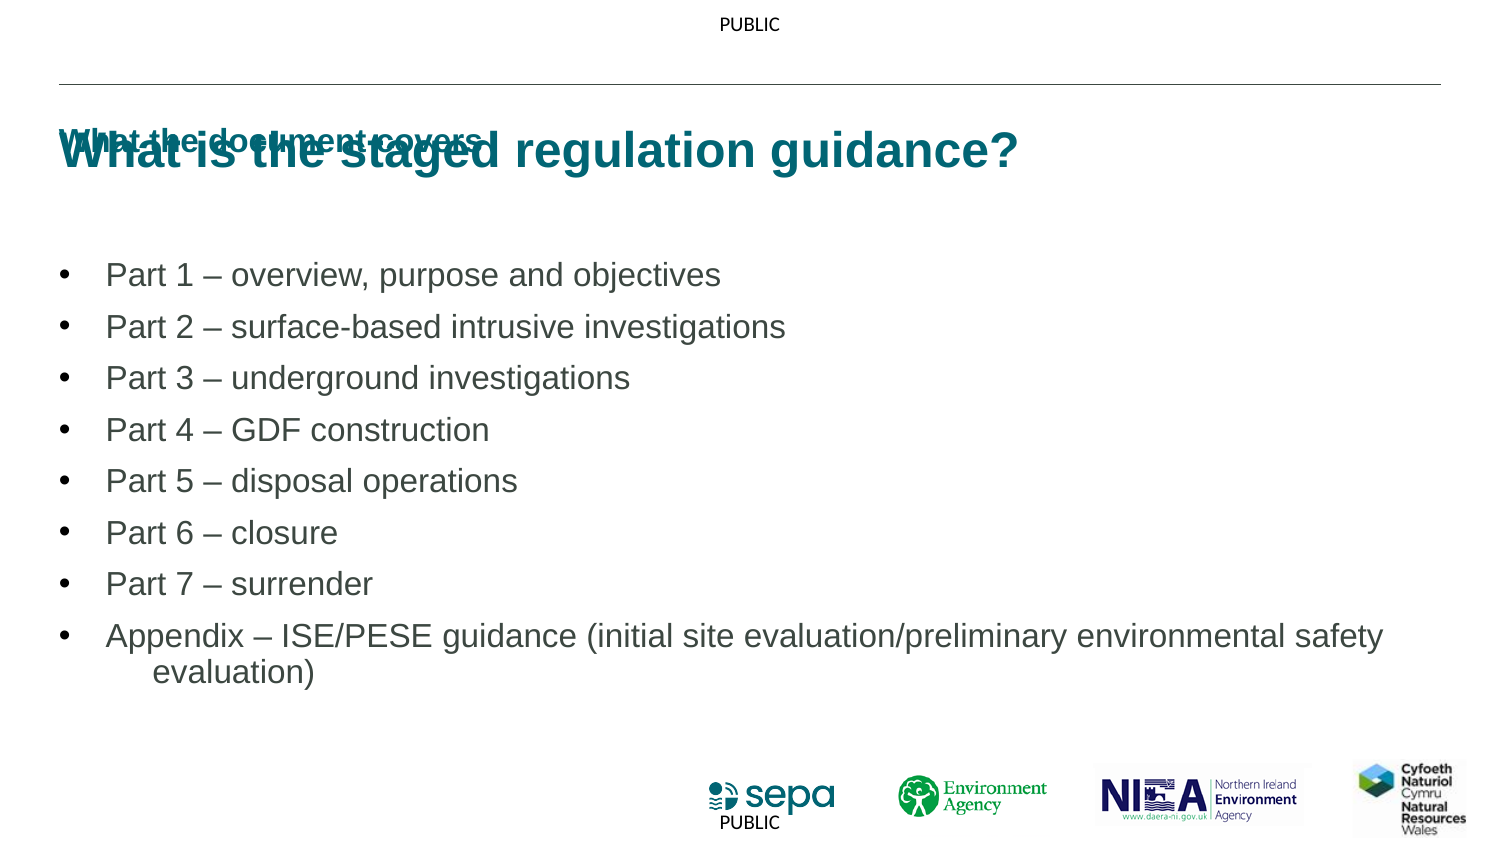

# What is the staged regulation guidance?
What the document covers
Part 1 – overview, purpose and objectives
Part 2 – surface-based intrusive investigations
Part 3 – underground investigations
Part 4 – GDF construction
Part 5 – disposal operations
Part 6 – closure
Part 7 – surrender
Appendix – ISE/PESE guidance (initial site evaluation/preliminary environmental safety evaluation)